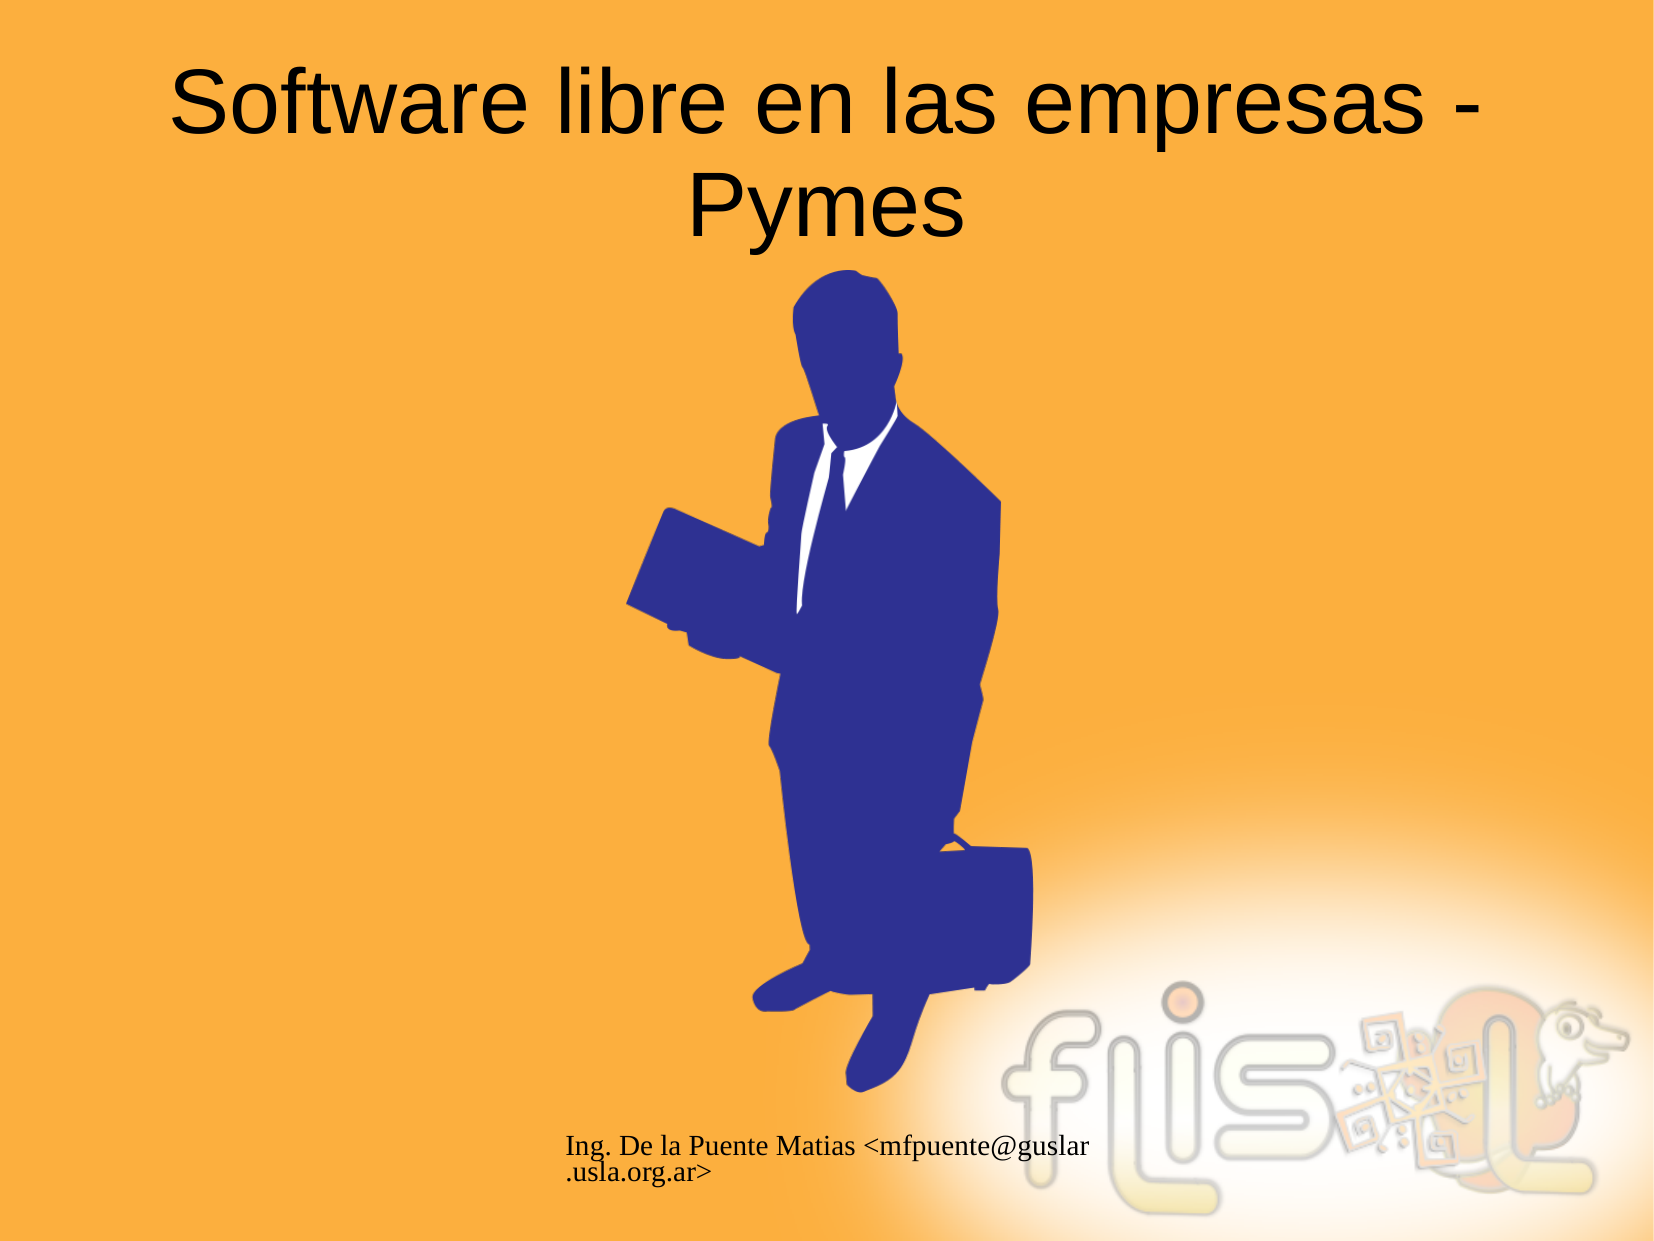

# Software libre en las empresas - Pymes
Ing. De la Puente Matias <mfpuente@guslar.usla.org.ar>